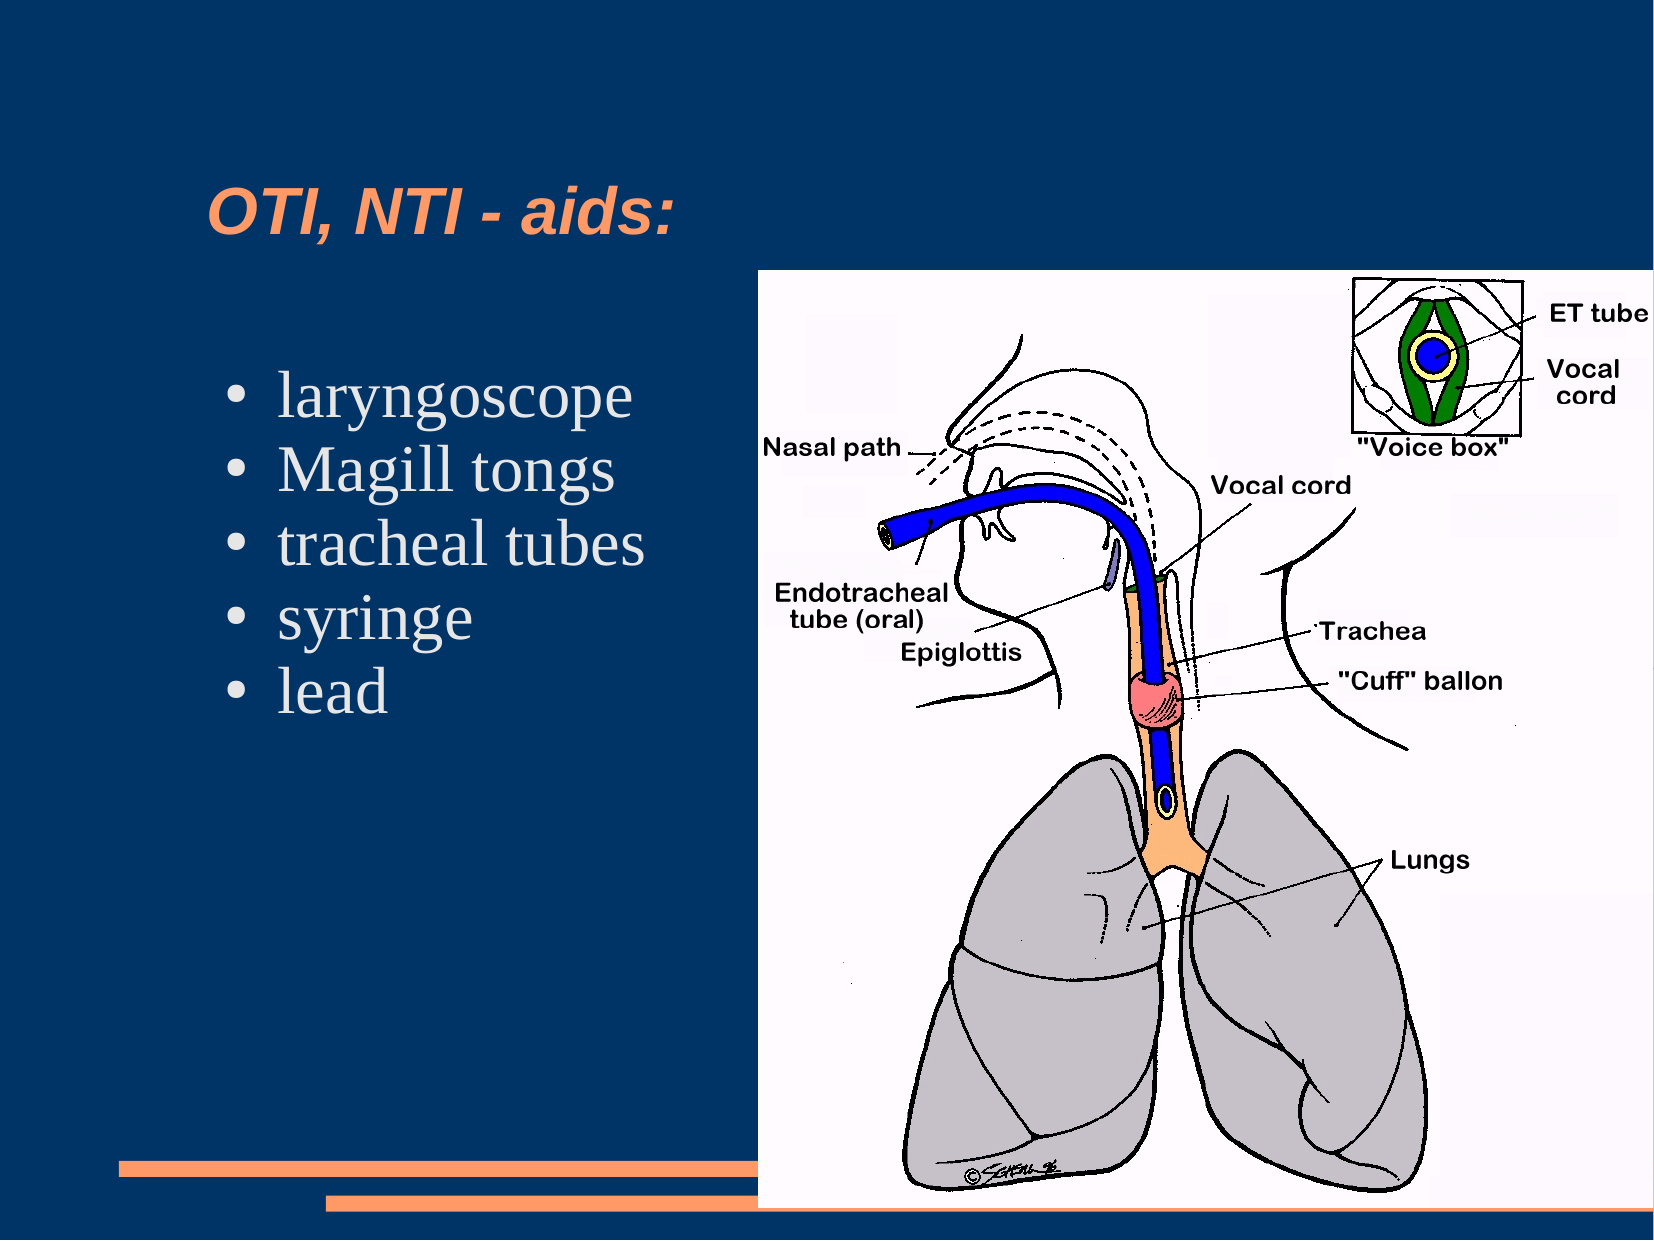

# OTI, NTI - aids:
laryngoscope
Magill tongs
tracheal tubes
syringe
lead